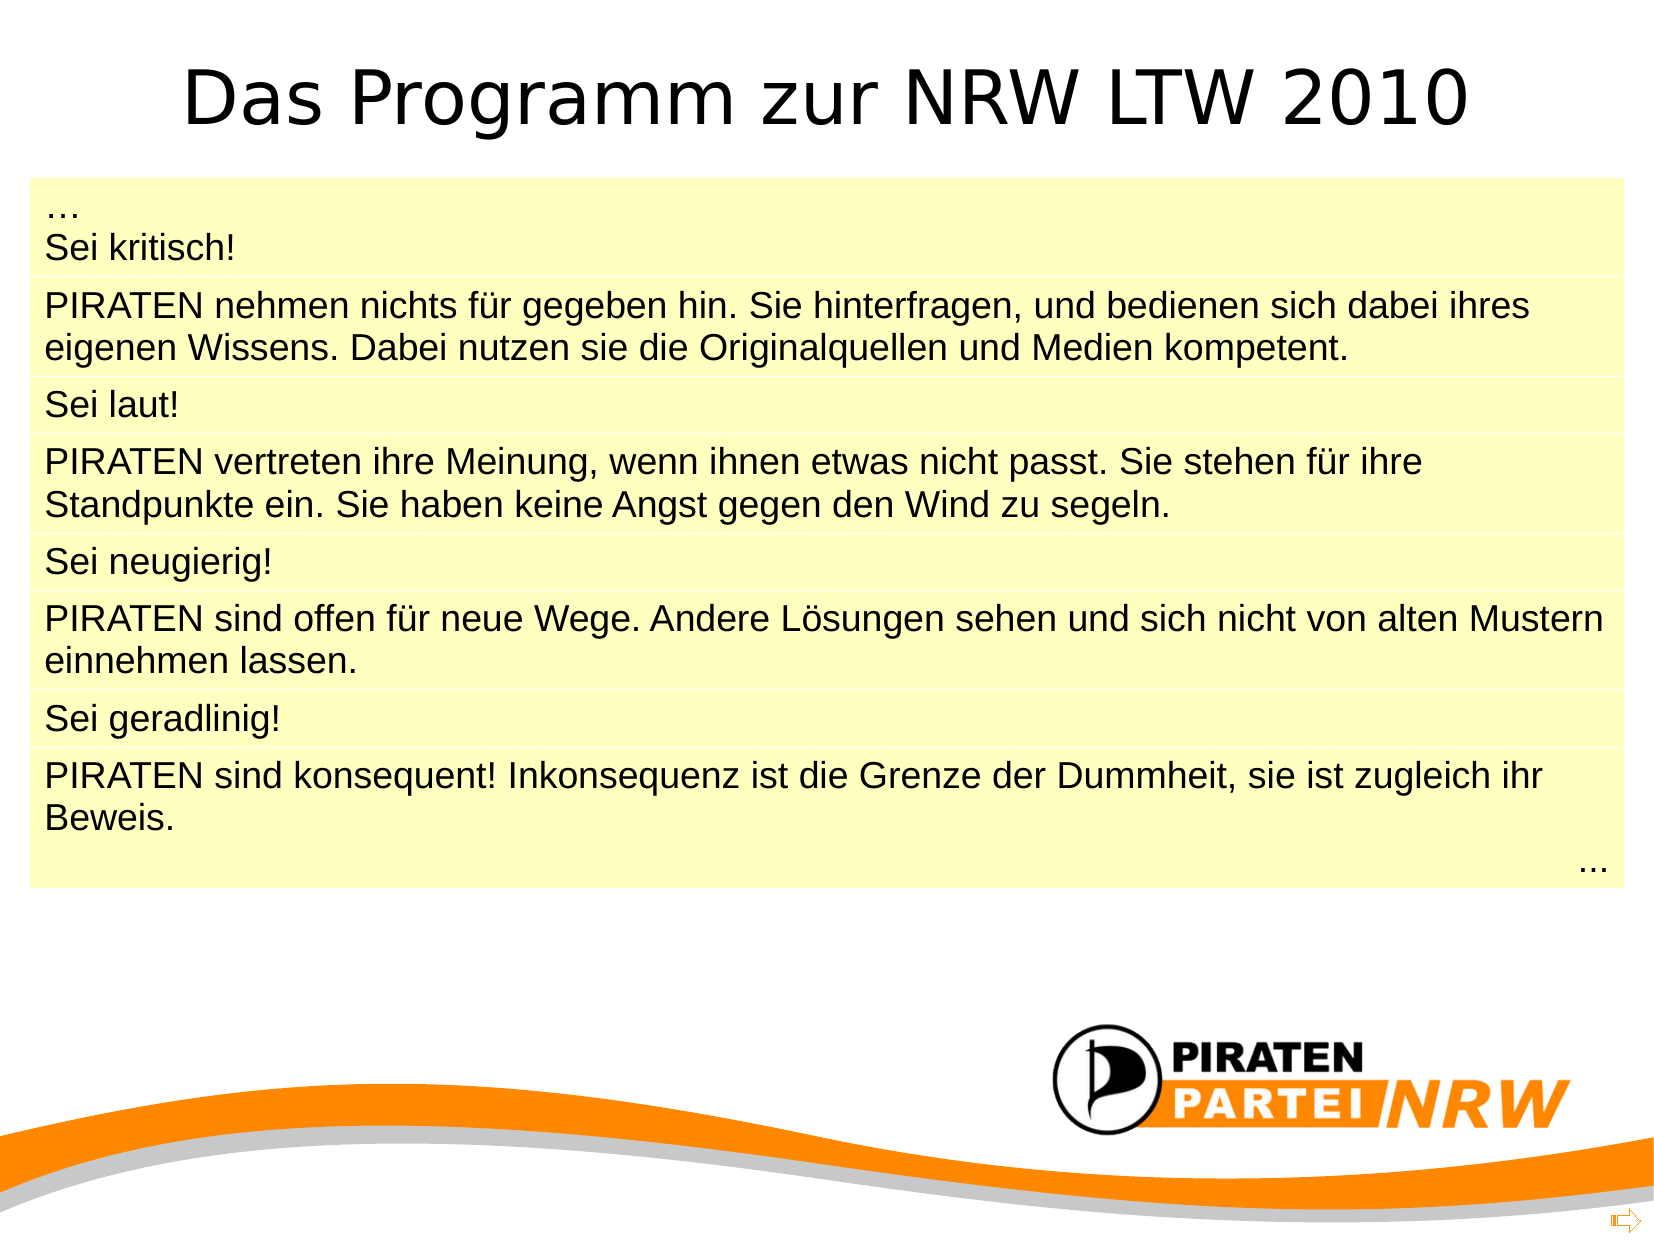

# Das Programm zur NRW LTW 2010
| … Sei kritisch! |
| --- |
| PIRATEN nehmen nichts für gegeben hin. Sie hinterfragen, und bedienen sich dabei ihres eigenen Wissens. Dabei nutzen sie die Originalquellen und Medien kompetent. |
| Sei laut! |
| PIRATEN vertreten ihre Meinung, wenn ihnen etwas nicht passt. Sie stehen für ihre Standpunkte ein. Sie haben keine Angst gegen den Wind zu segeln. |
| Sei neugierig! |
| PIRATEN sind offen für neue Wege. Andere Lösungen sehen und sich nicht von alten Mustern einnehmen lassen. |
| Sei geradlinig! |
| PIRATEN sind konsequent! Inkonsequenz ist die Grenze der Dummheit, sie ist zugleich ihr Beweis. ... |